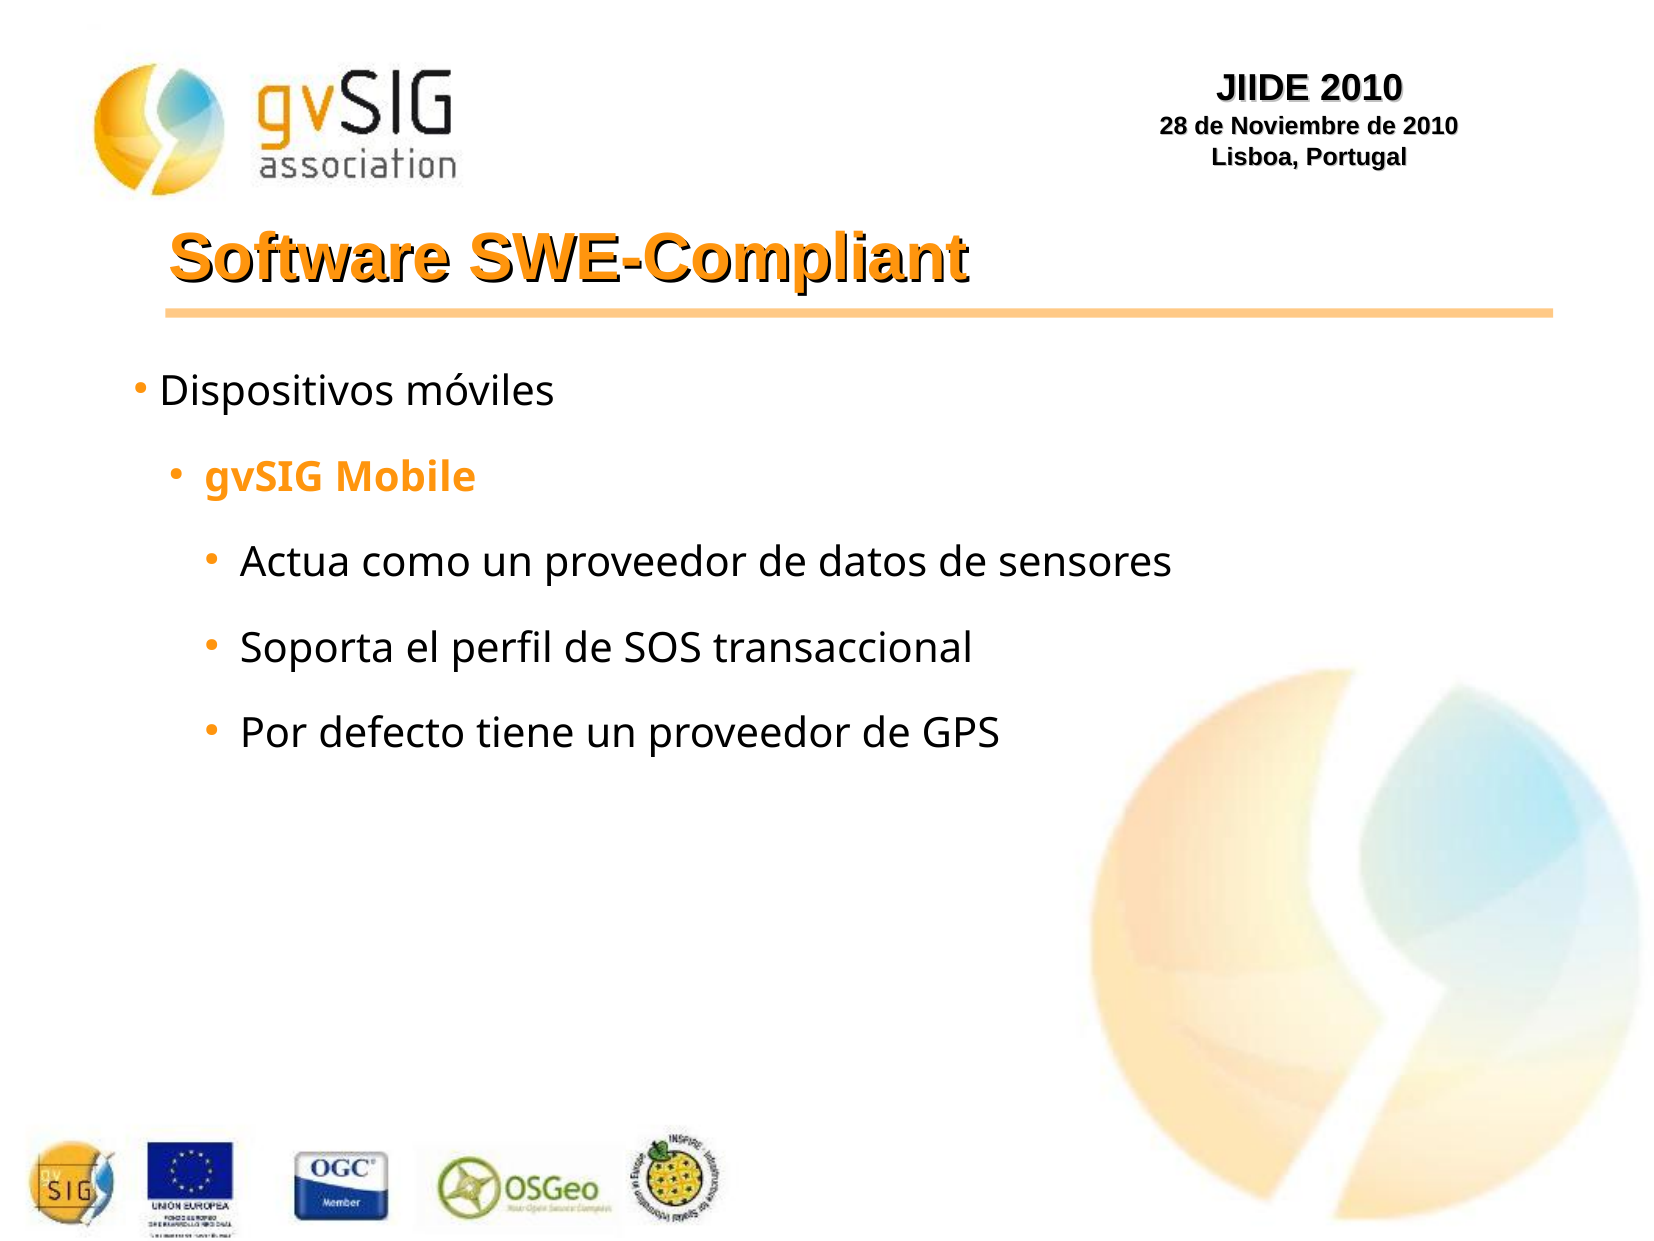

Software SWE-Compliant
 Dispositivos móviles
gvSIG Mobile
Actua como un proveedor de datos de sensores
Soporta el perfil de SOS transaccional
Por defecto tiene un proveedor de GPS
25/10/2006